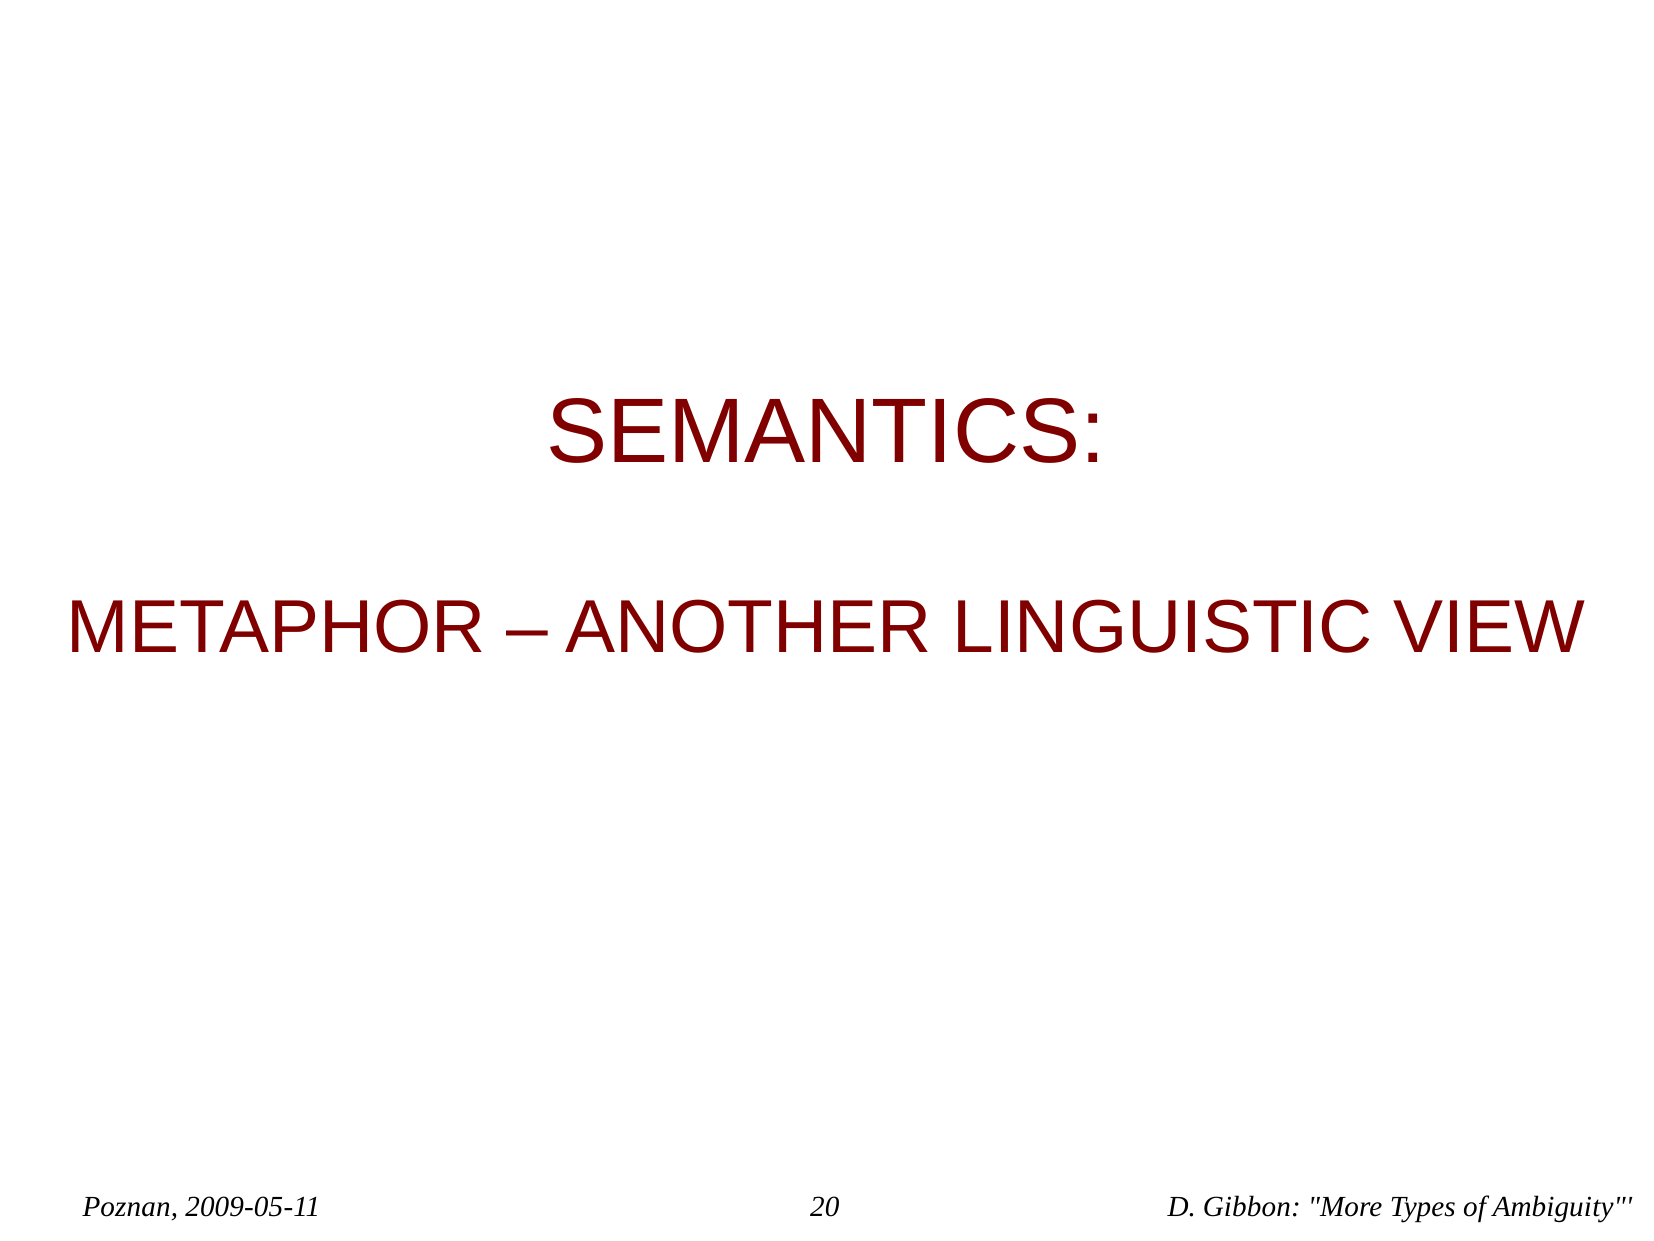

# SEMANTICS: METAPHOR – ANOTHER LINGUISTIC VIEW
Poznan, 2009-05-11
20
D. Gibbon: "More Types of Ambiguity"'